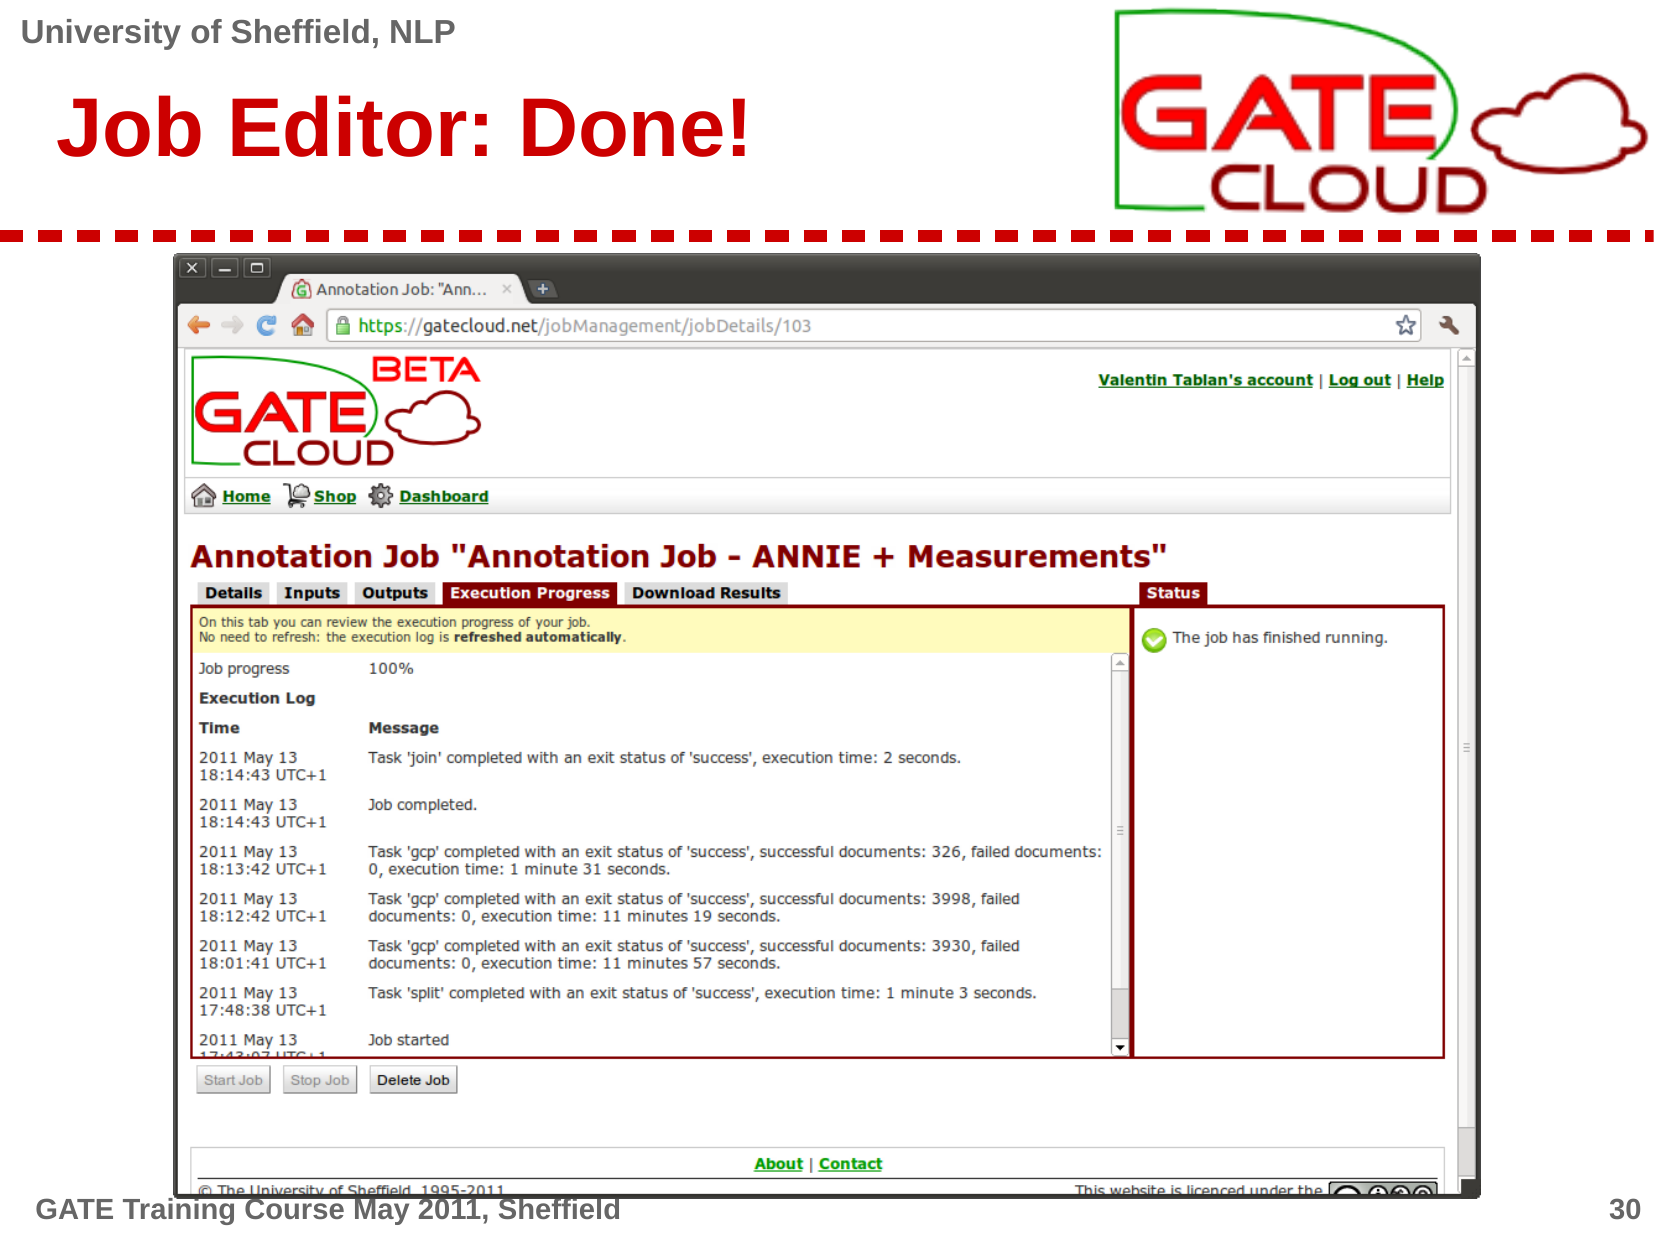

# Job Editor: Done!
GATE Training Course May 2011, Sheffield
30